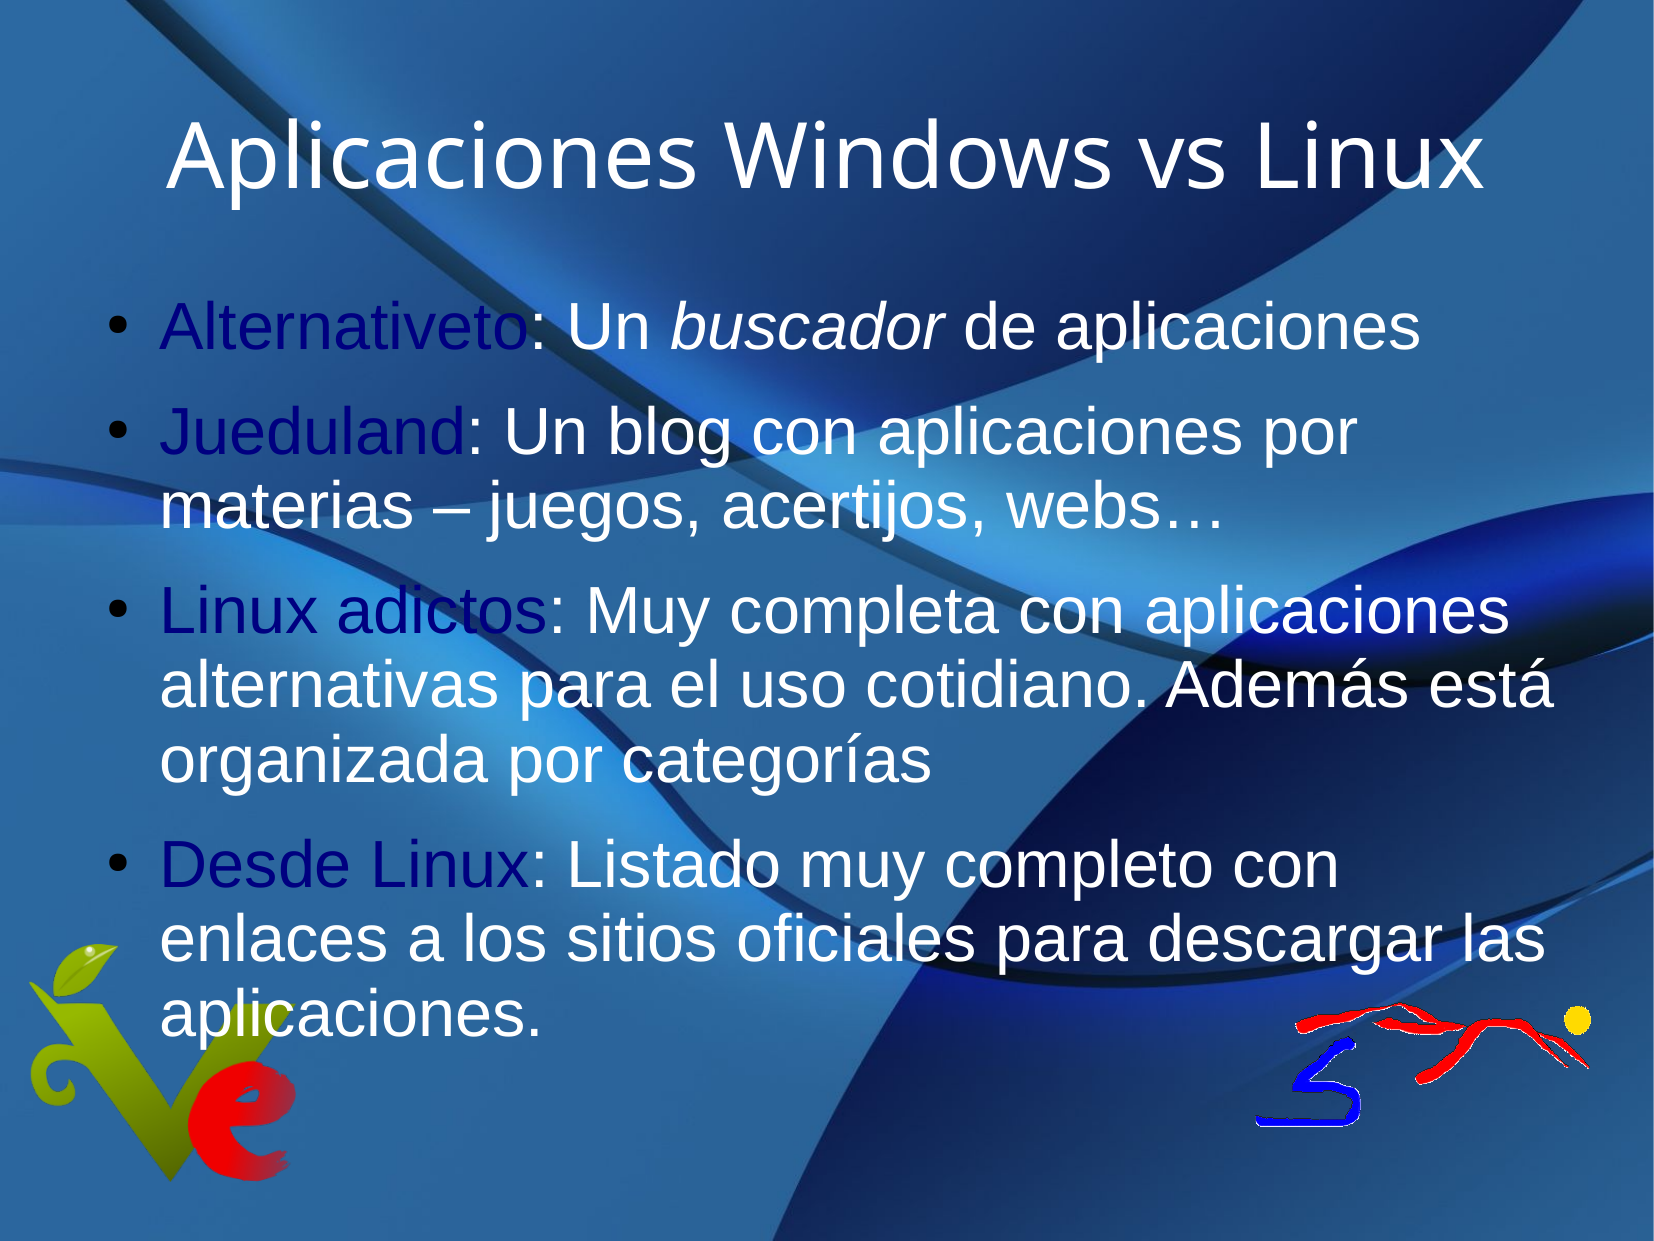

# Aplicaciones Windows vs Linux
Alternativeto: Un buscador de aplicaciones
Jueduland: Un blog con aplicaciones por materias – juegos, acertijos, webs…
Linux adictos: Muy completa con aplicaciones alternativas para el uso cotidiano. Además está organizada por categorías
Desde Linux: Listado muy completo con enlaces a los sitios oficiales para descargar las aplicaciones.